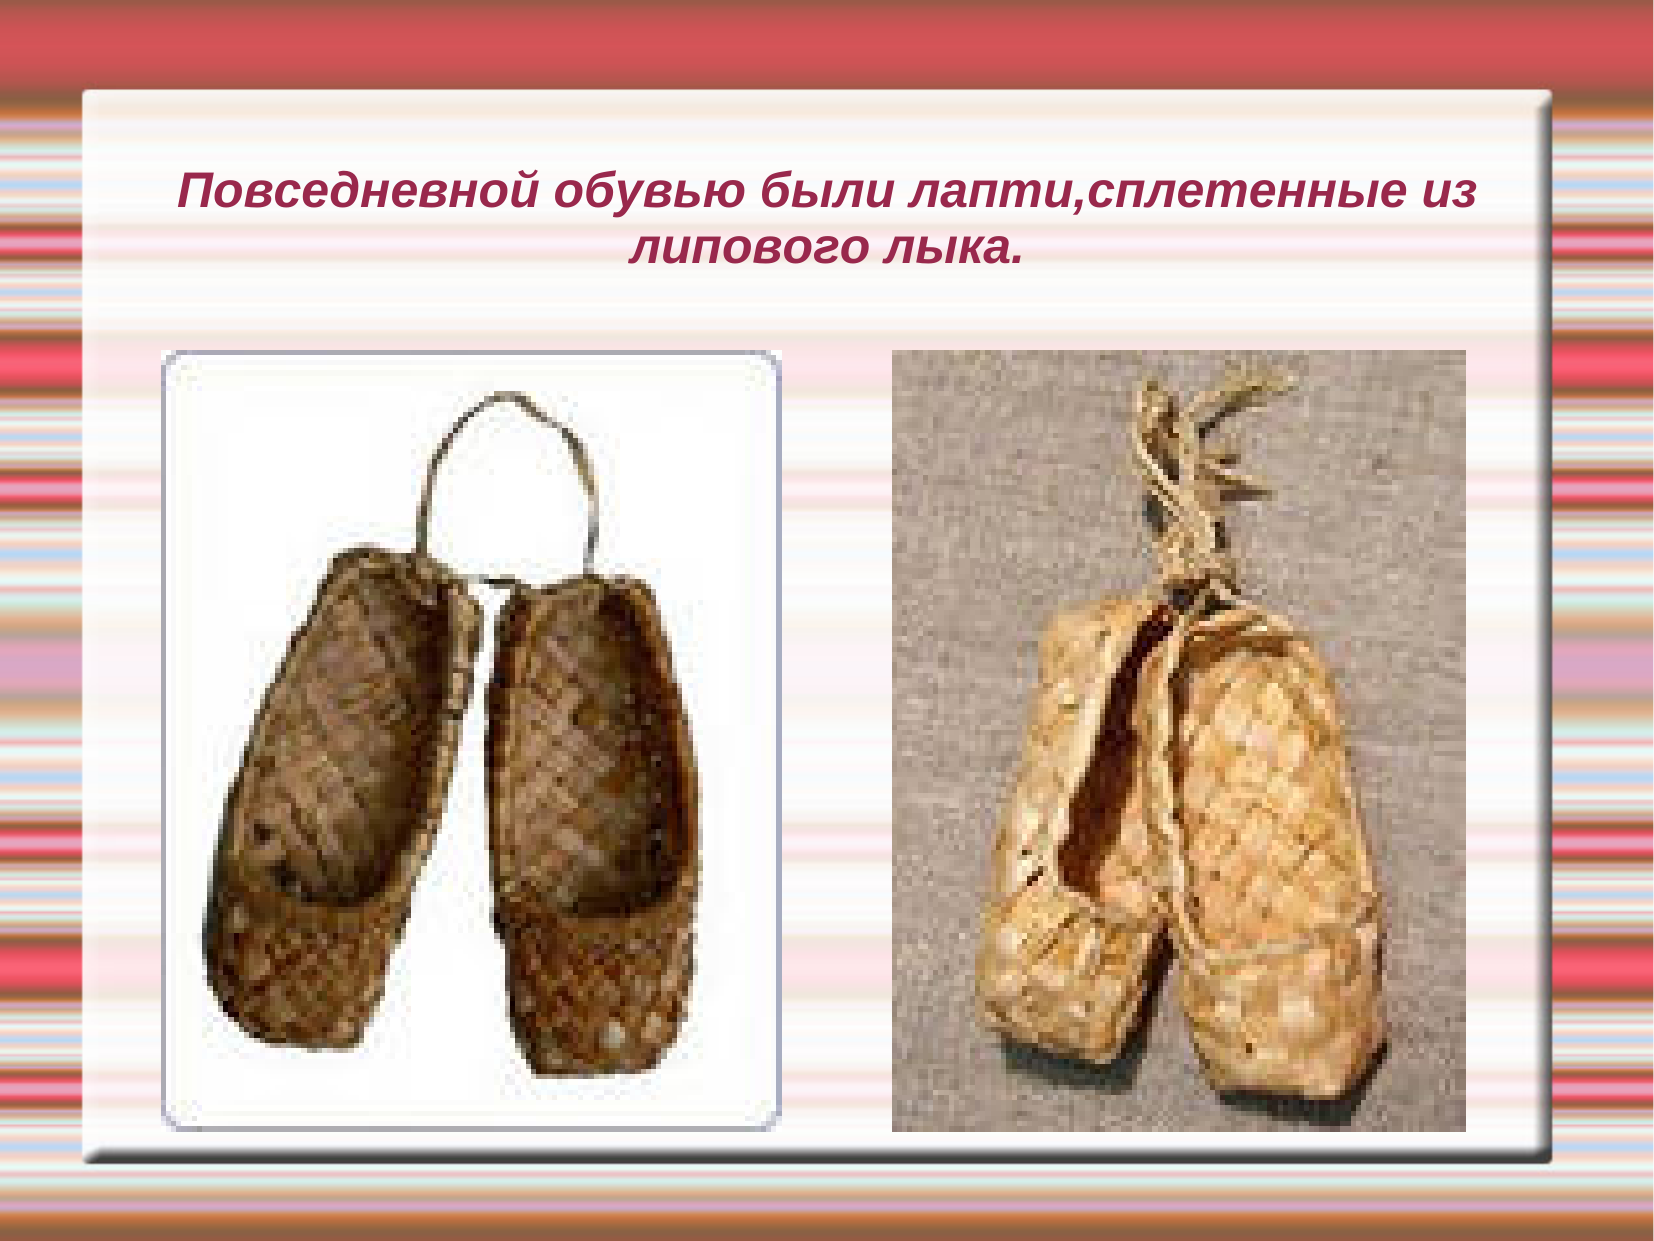

# Повседневной обувью были лапти,сплетенные из липового лыка.